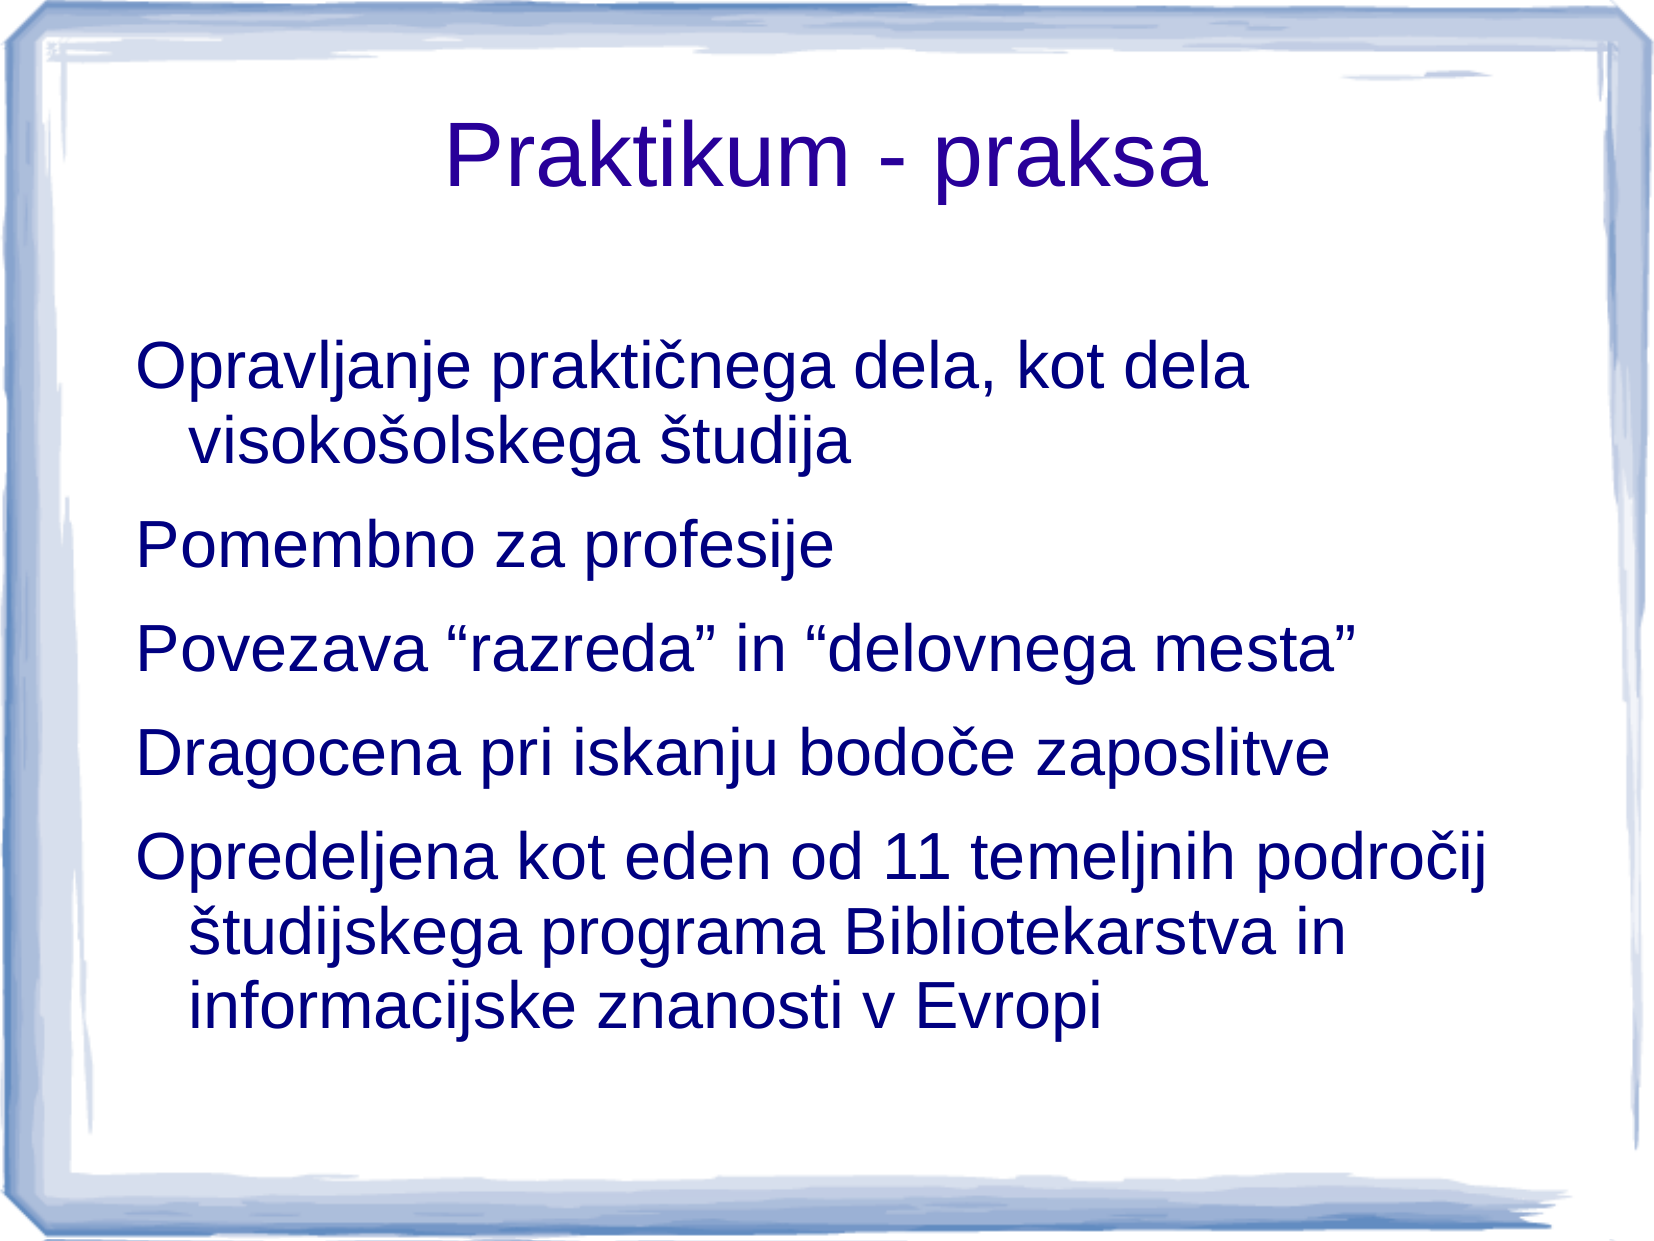

# Praktikum - praksa
Opravljanje praktičnega dela, kot dela visokošolskega študija
Pomembno za profesije
Povezava “razreda” in “delovnega mesta”
Dragocena pri iskanju bodoče zaposlitve
Opredeljena kot eden od 11 temeljnih področij študijskega programa Bibliotekarstva in informacijske znanosti v Evropi